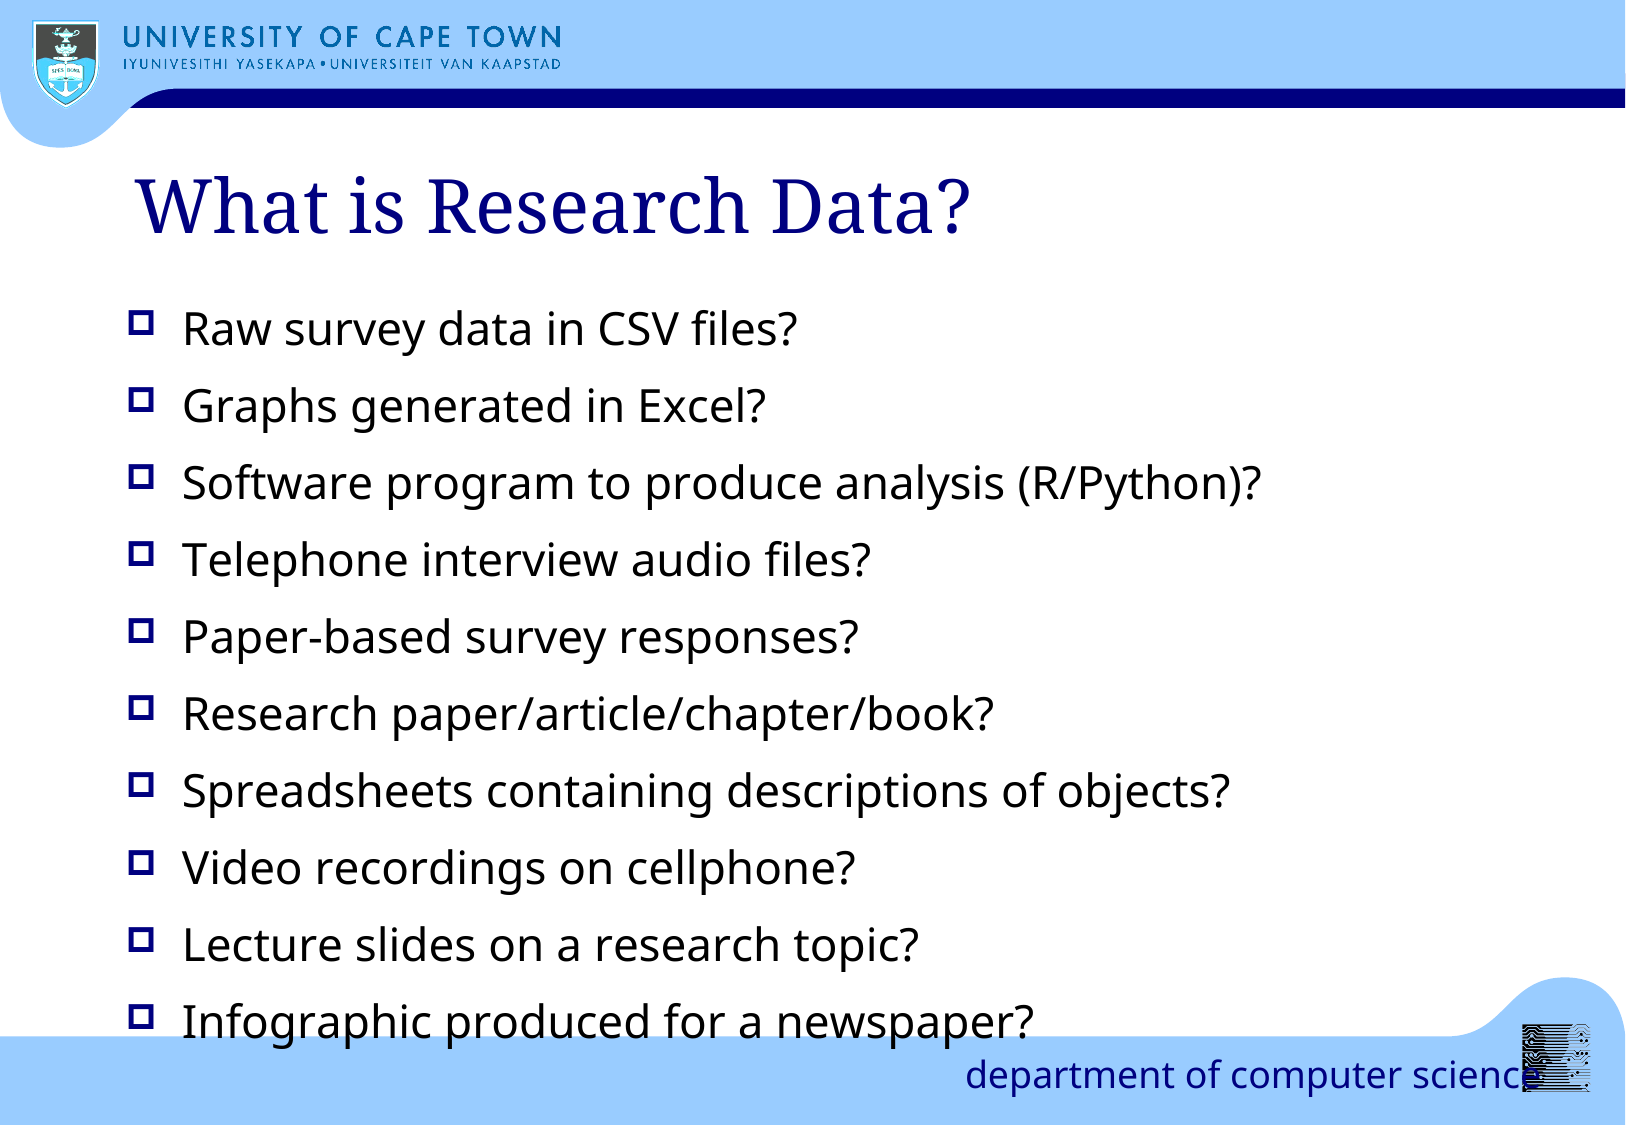

# What is Research Data?
Raw survey data in CSV files?
Graphs generated in Excel?
Software program to produce analysis (R/Python)?
Telephone interview audio files?
Paper-based survey responses?
Research paper/article/chapter/book?
Spreadsheets containing descriptions of objects?
Video recordings on cellphone?
Lecture slides on a research topic?
Infographic produced for a newspaper?